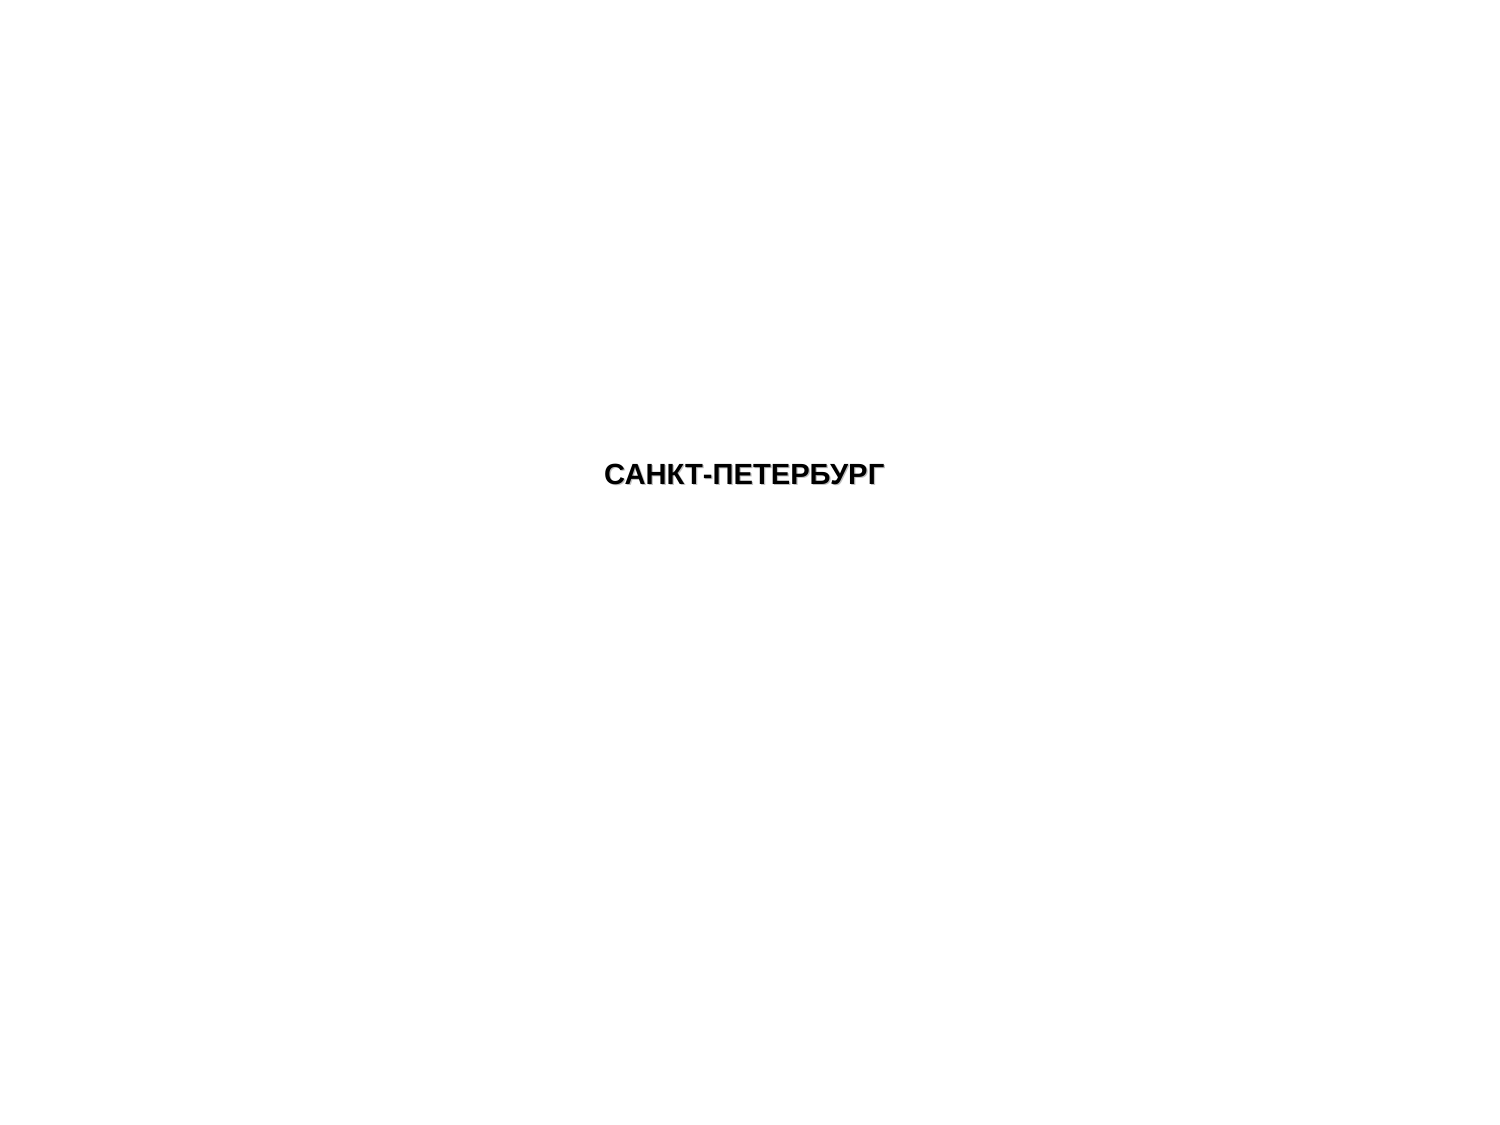

# Санкт-Петербург
Учитель: Гончарова С. В.
МОУ СОШ № 140 г. Волгограда